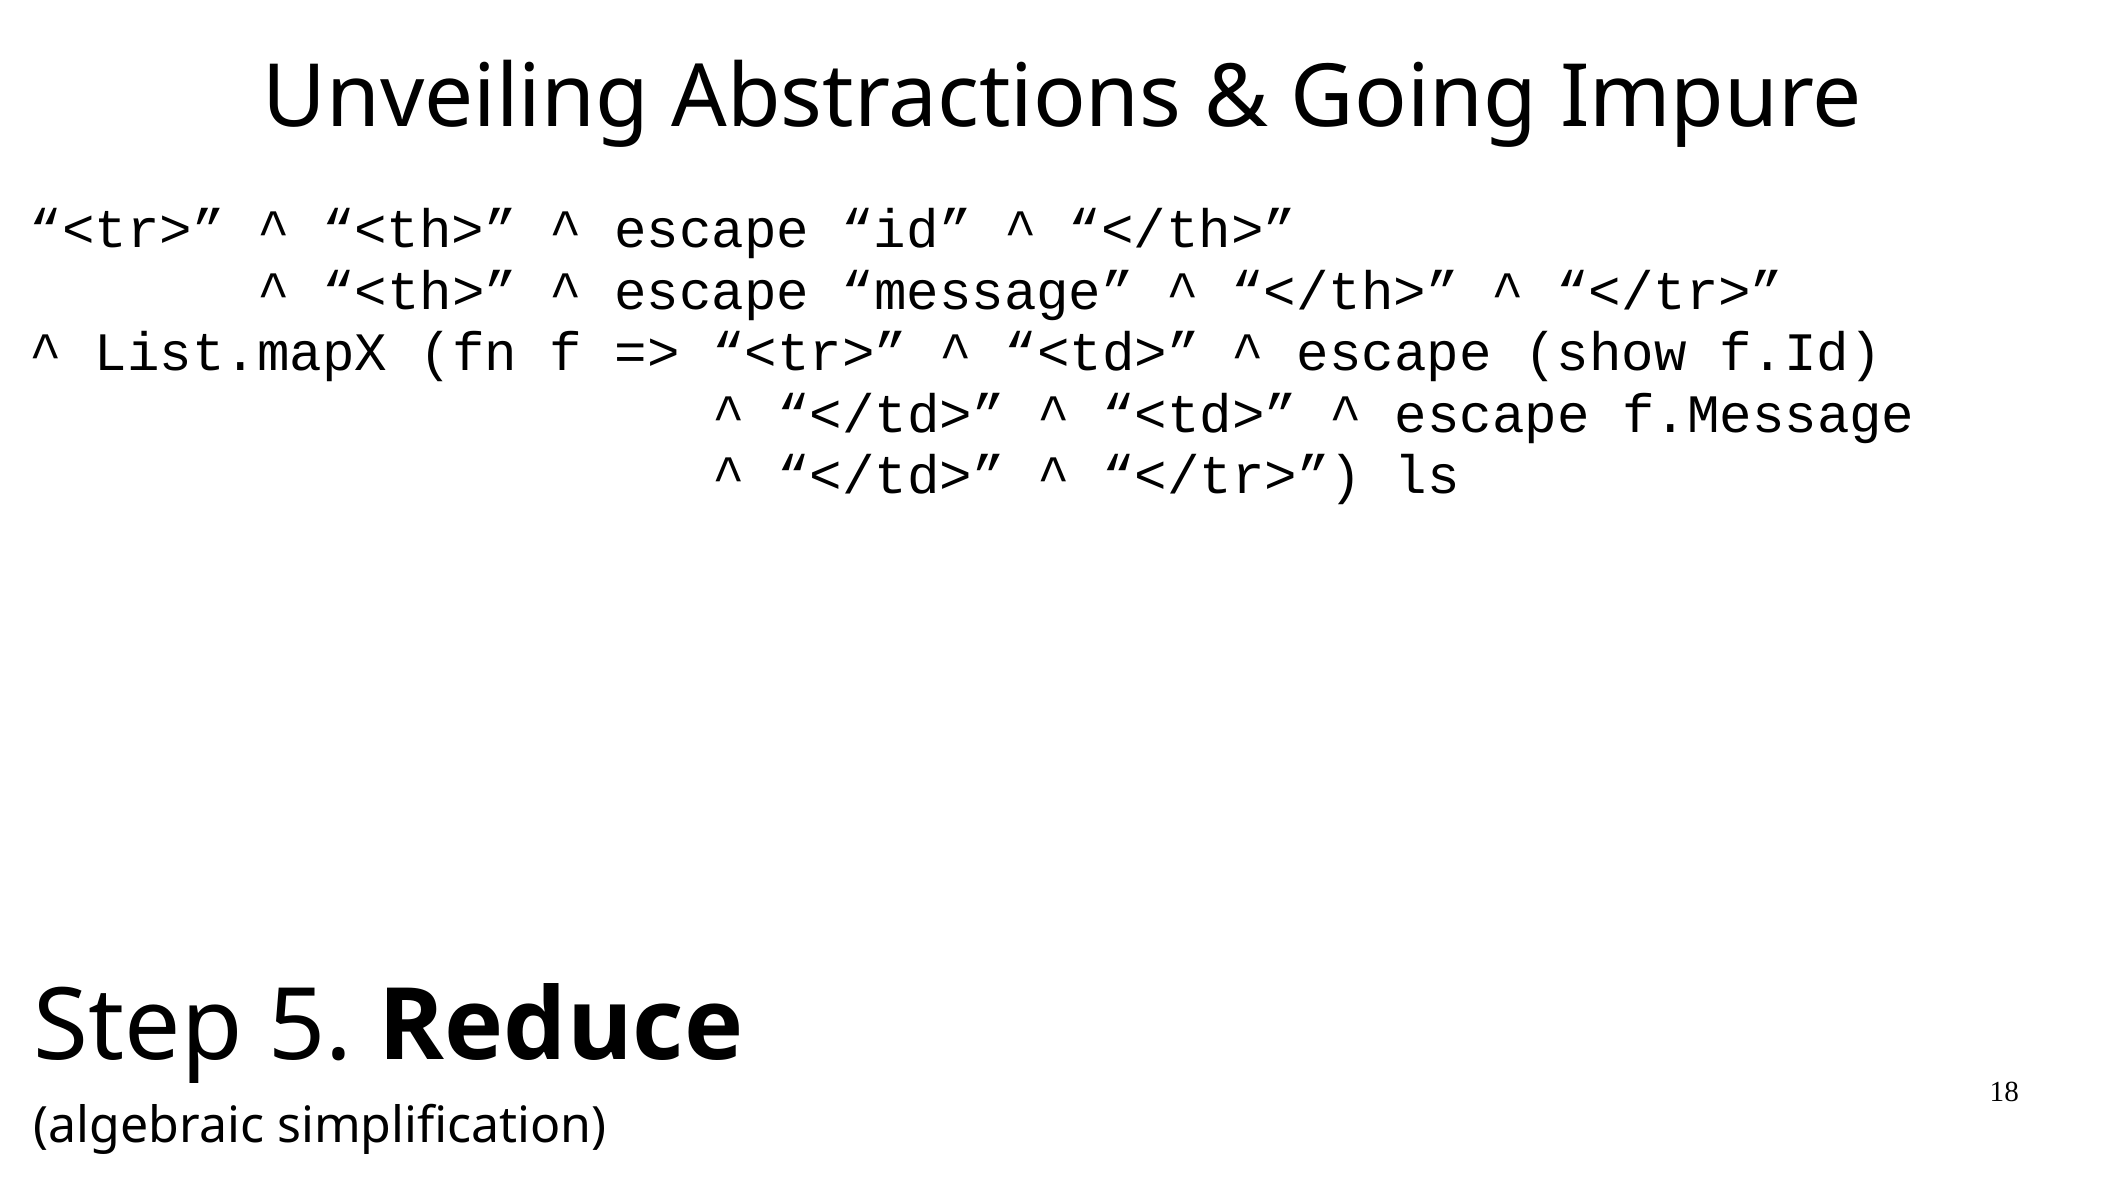

# Unveiling Abstractions & Going Impure
“<tr>” ^ “<th>” ^ escape “id” ^ “</th>”
 ^ “<th>” ^ escape “message” ^ “</th>” ^ “</tr>”
^ List.mapX (fn f => “<tr>” ^ “<td>” ^ escape (show f.Id)
 ^ “</td>” ^ “<td>” ^ escape f.Message
 ^ “</td>” ^ “</tr>”) ls
Step 5. Reduce
(algebraic simplification)
18